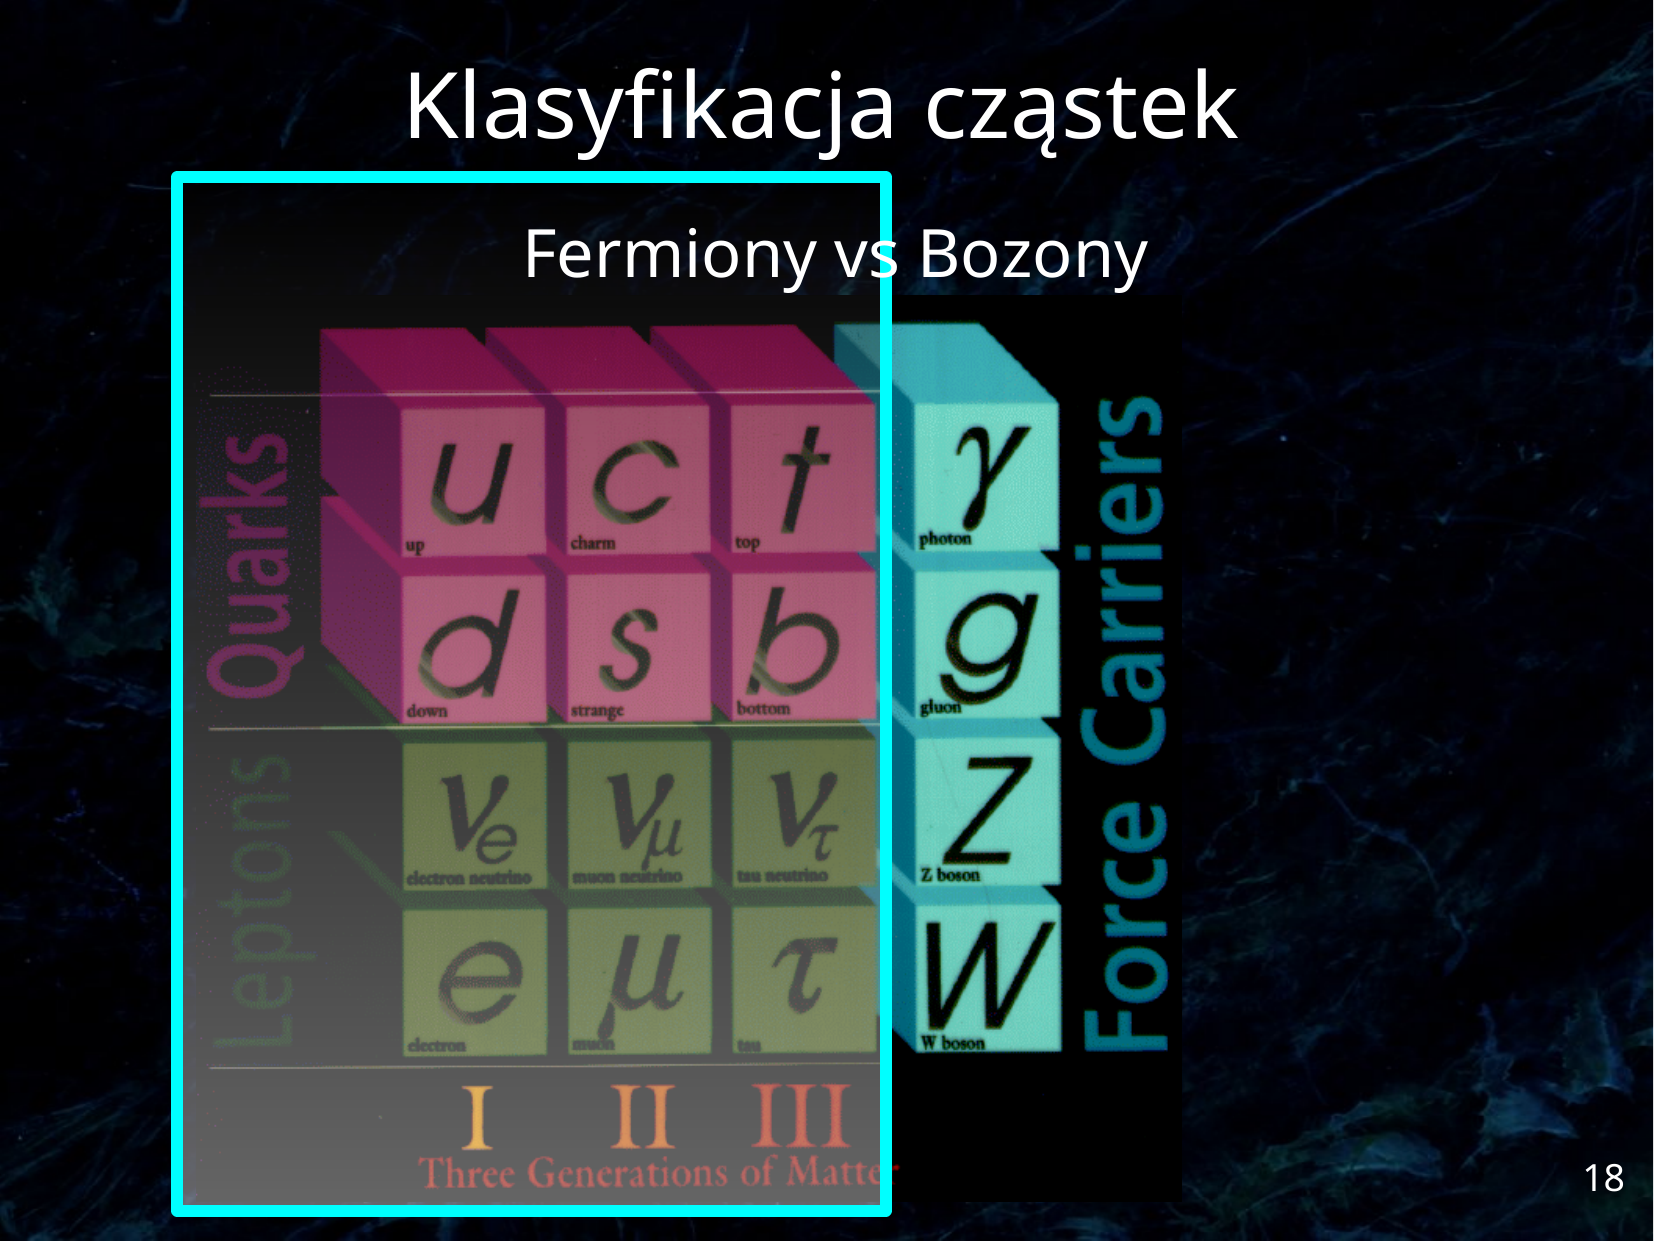

# Klasyfikacja cząstek
Fermiony vs Bozony
18